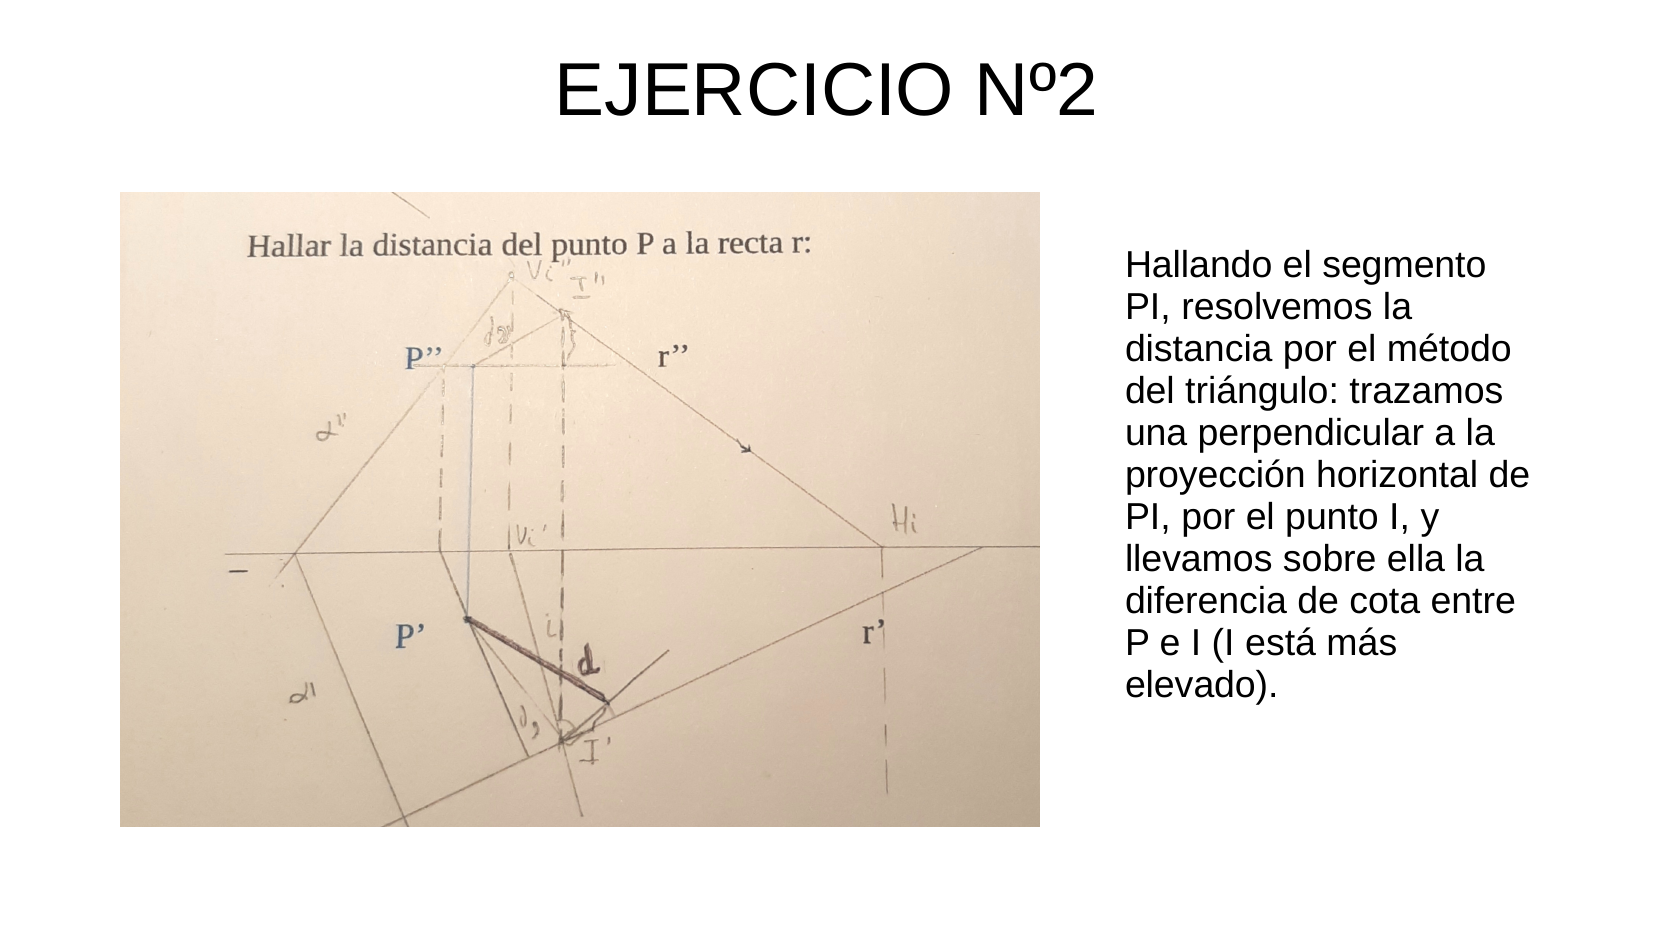

# EJERCICIO Nº2
Hallando el segmento PI, resolvemos la distancia por el método del triángulo: trazamos una perpendicular a la proyección horizontal de PI, por el punto I, y llevamos sobre ella la diferencia de cota entre P e I (I está más elevado).